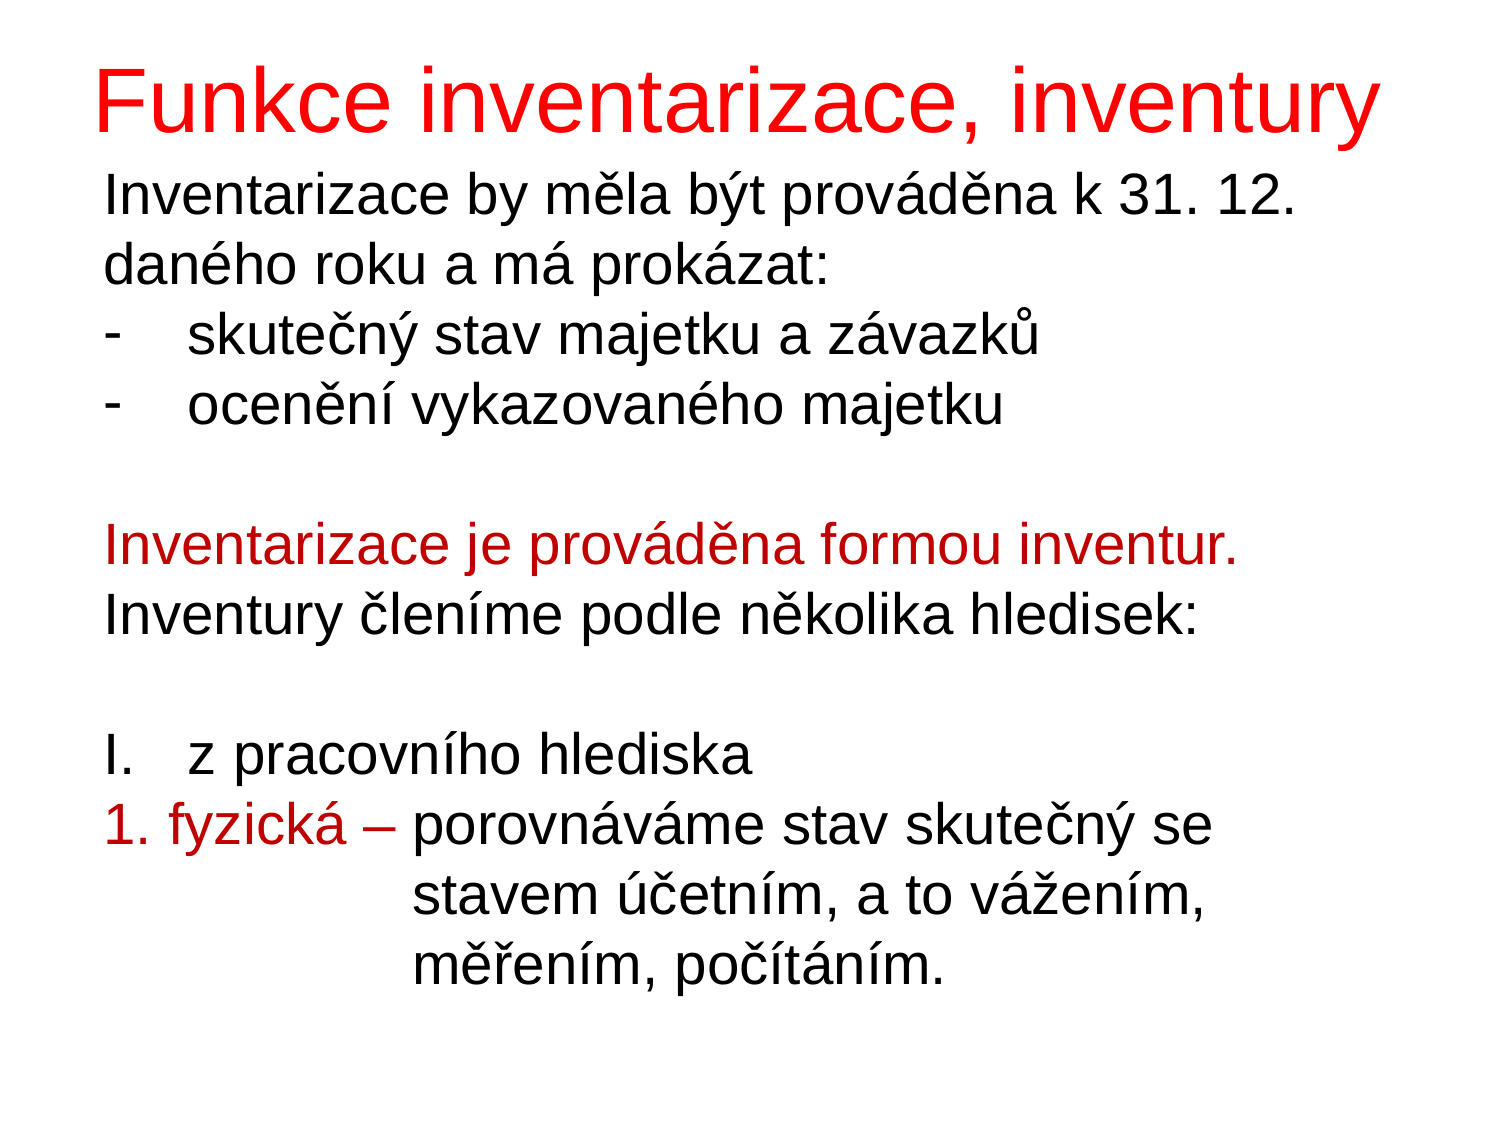

# Funkce inventarizace, inventury
Inventarizace by měla být prováděna k 31. 12.
daného roku a má prokázat:
skutečný stav majetku a závazků
ocenění vykazovaného majetku
Inventarizace je prováděna formou inventur.
Inventury členíme podle několika hledisek:
z pracovního hlediska
1. fyzická – porovnáváme stav skutečný se
 stavem účetním, a to vážením,
 měřením, počítáním.